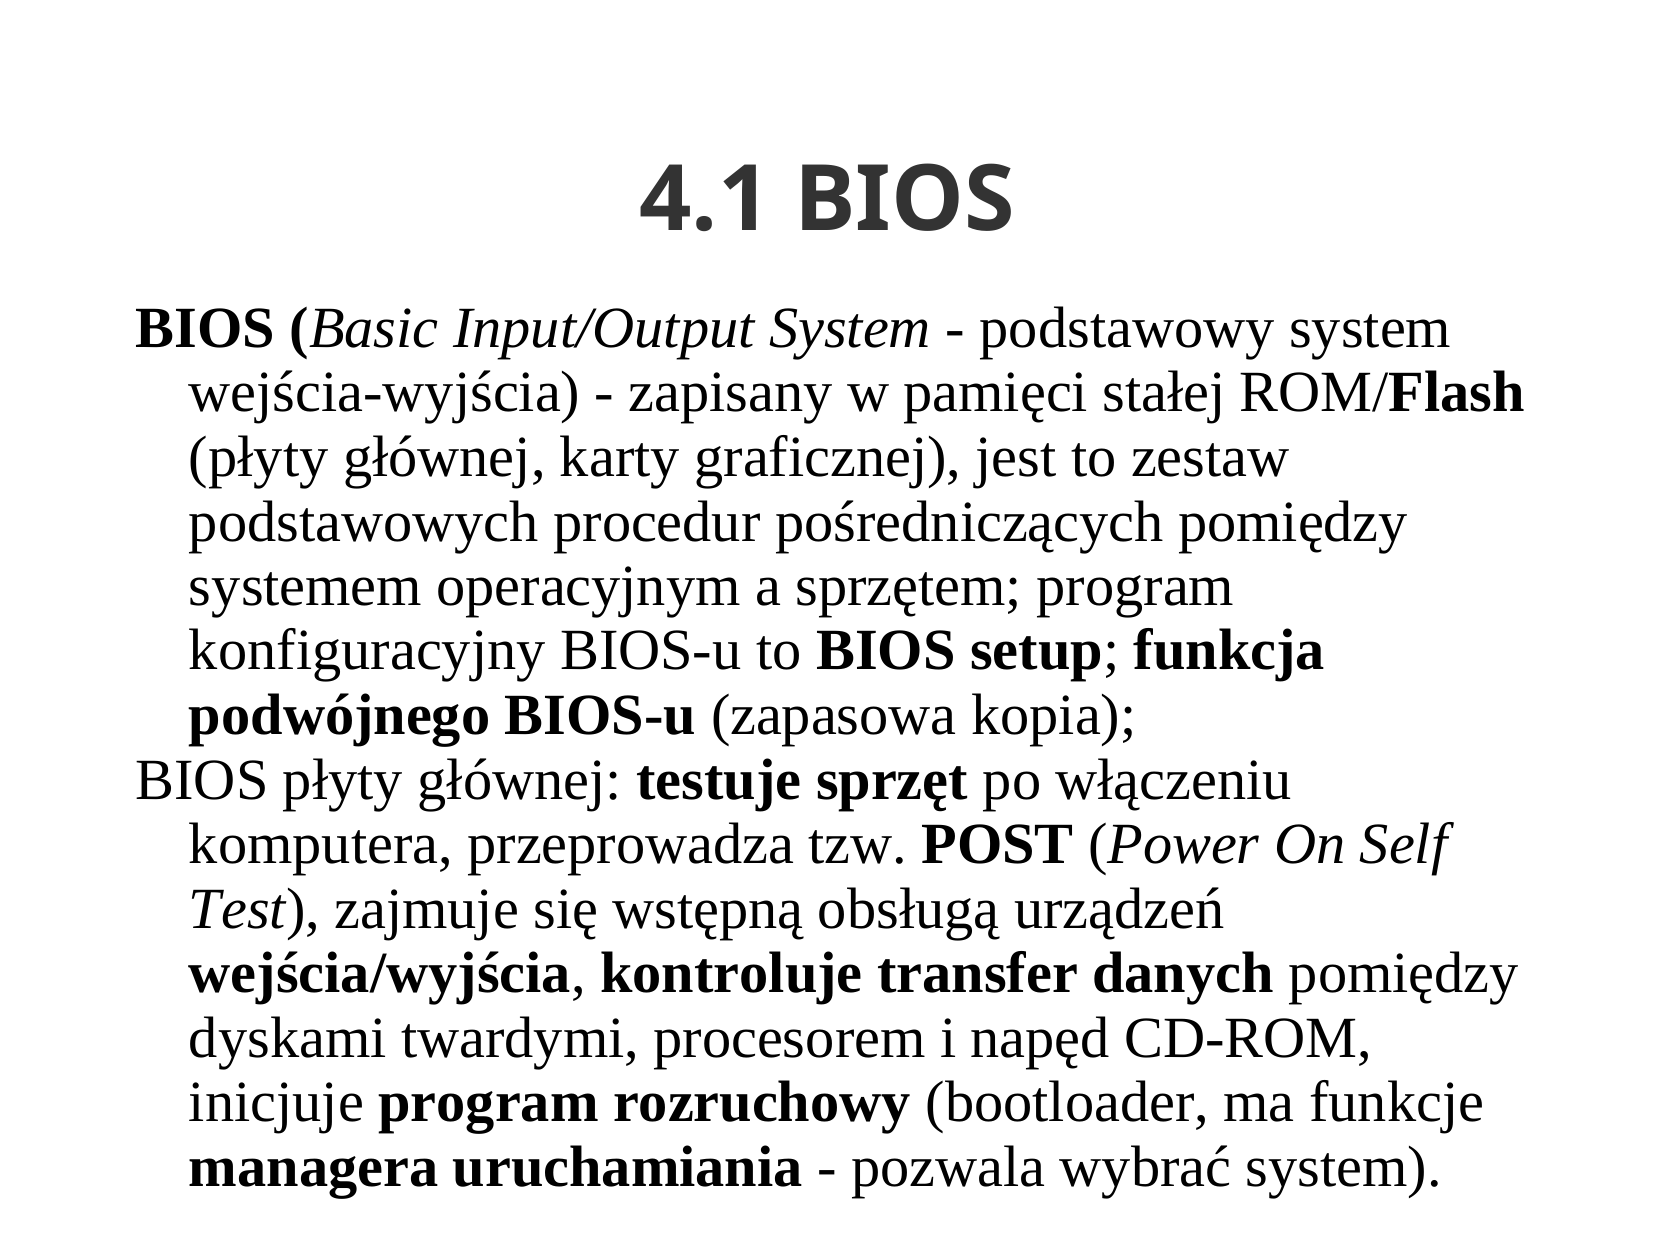

# 4.1 BIOS
BIOS (Basic Input/Output System - podstawowy system wejścia-wyjścia) - zapisany w pamięci stałej ROM/Flash (płyty głównej, karty graficznej), jest to zestaw podstawowych procedur pośredniczących pomiędzy systemem operacyjnym a sprzętem; program konfiguracyjny BIOS-u to BIOS setup; funkcja podwójnego BIOS-u (zapasowa kopia);
BIOS płyty głównej: testuje sprzęt po włączeniu komputera, przeprowadza tzw. POST (Power On Self Test), zajmuje się wstępną obsługą urządzeń wejścia/wyjścia, kontroluje transfer danych pomiędzy dyskami twardymi, procesorem i napęd CD-ROM, inicjuje program rozruchowy (bootloader, ma funkcje managera uruchamiania - pozwala wybrać system).